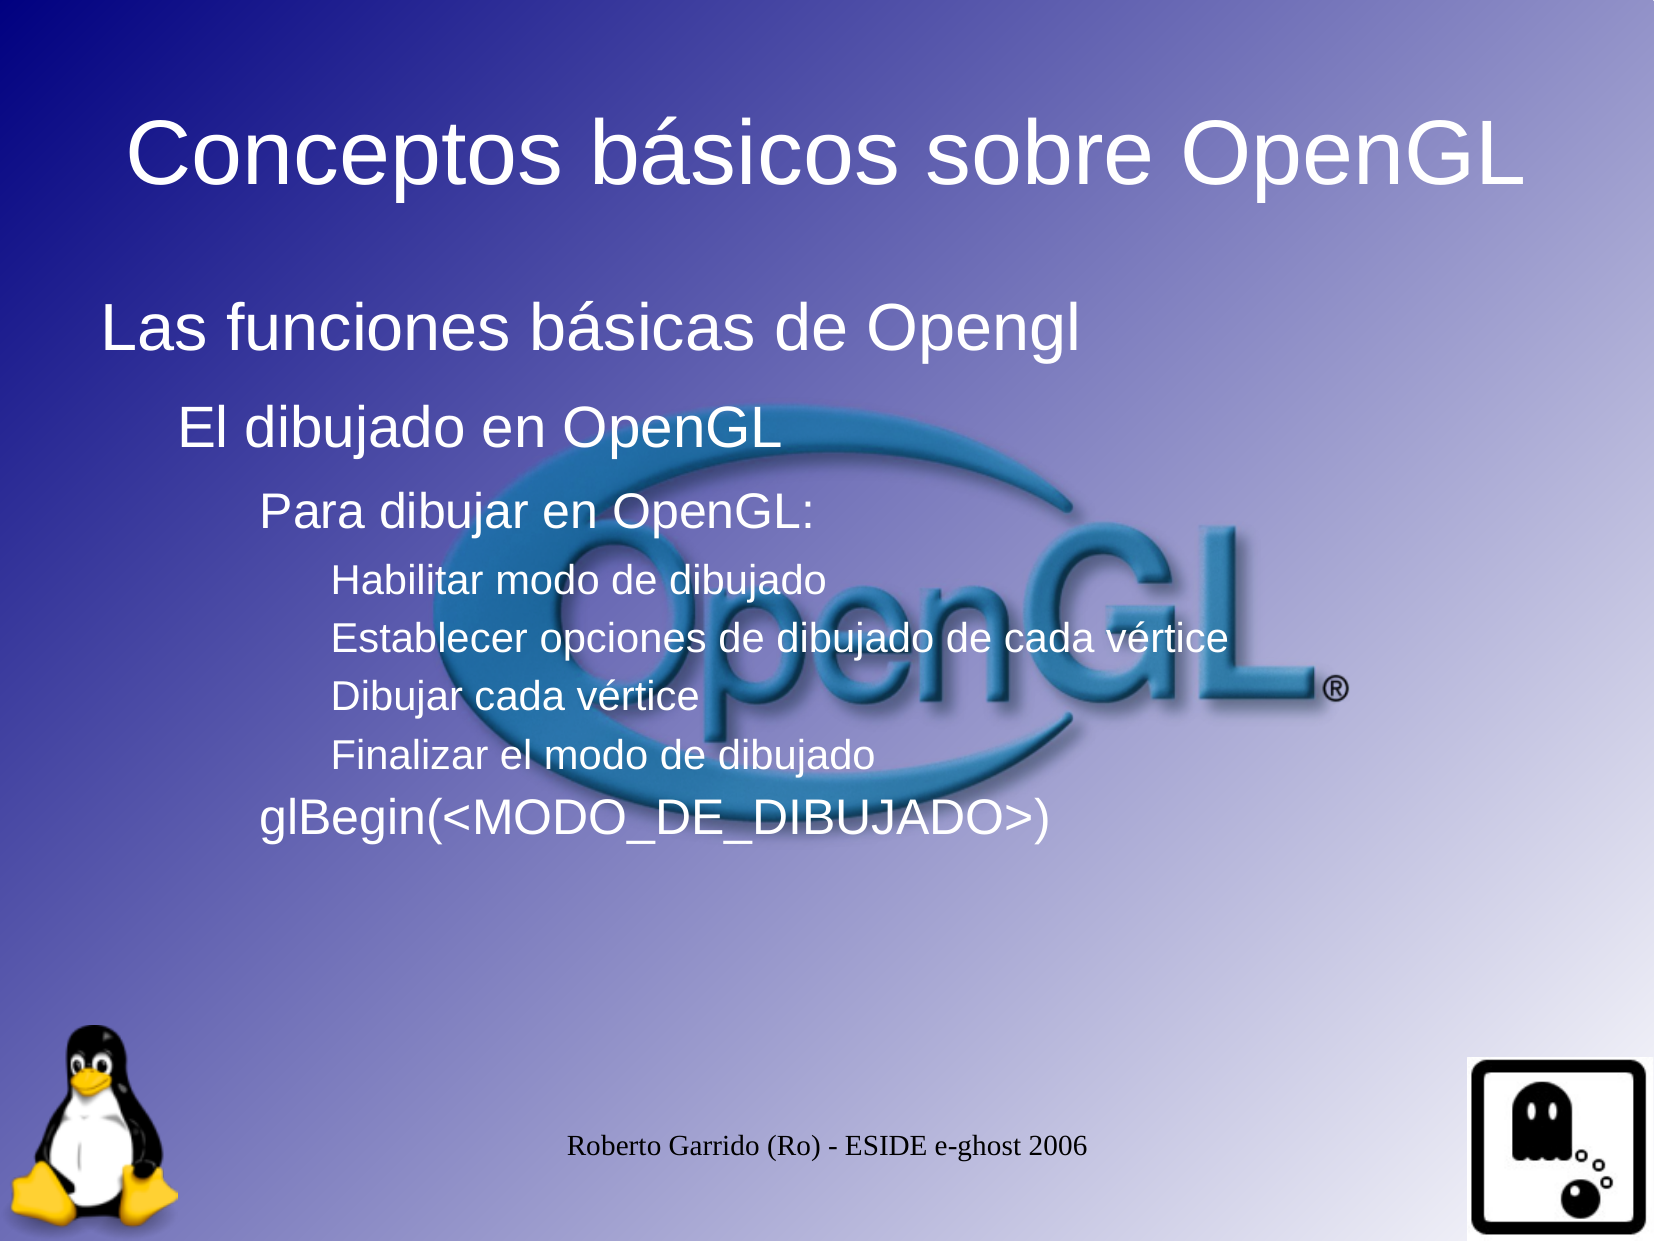

# Conceptos básicos sobre OpenGL
Las funciones básicas de Opengl
El dibujado en OpenGL
Para dibujar en OpenGL:
Habilitar modo de dibujado
Establecer opciones de dibujado de cada vértice
Dibujar cada vértice
Finalizar el modo de dibujado
glBegin(<MODO_DE_DIBUJADO>)
Roberto Garrido (Ro) - ESIDE e-ghost 2006